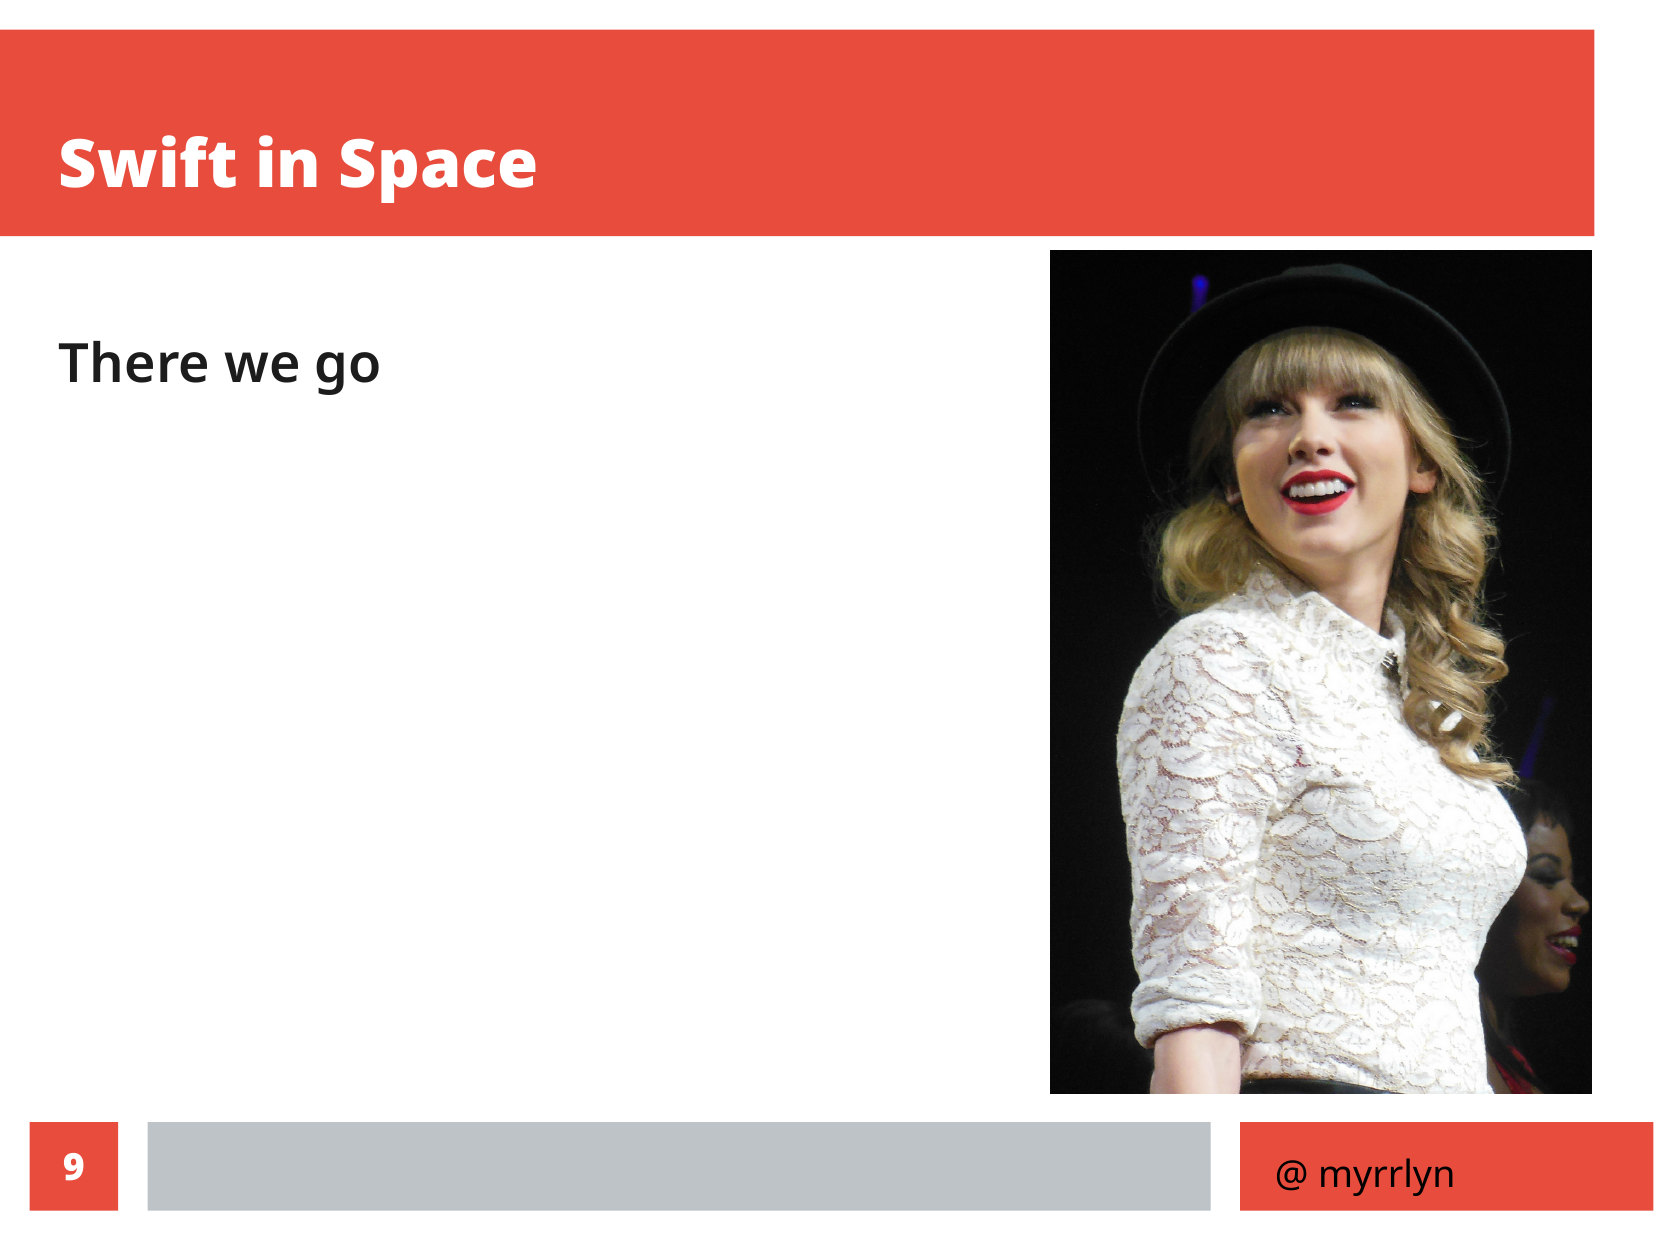

# Swift in Space
There we go
9
@ myrrlyn